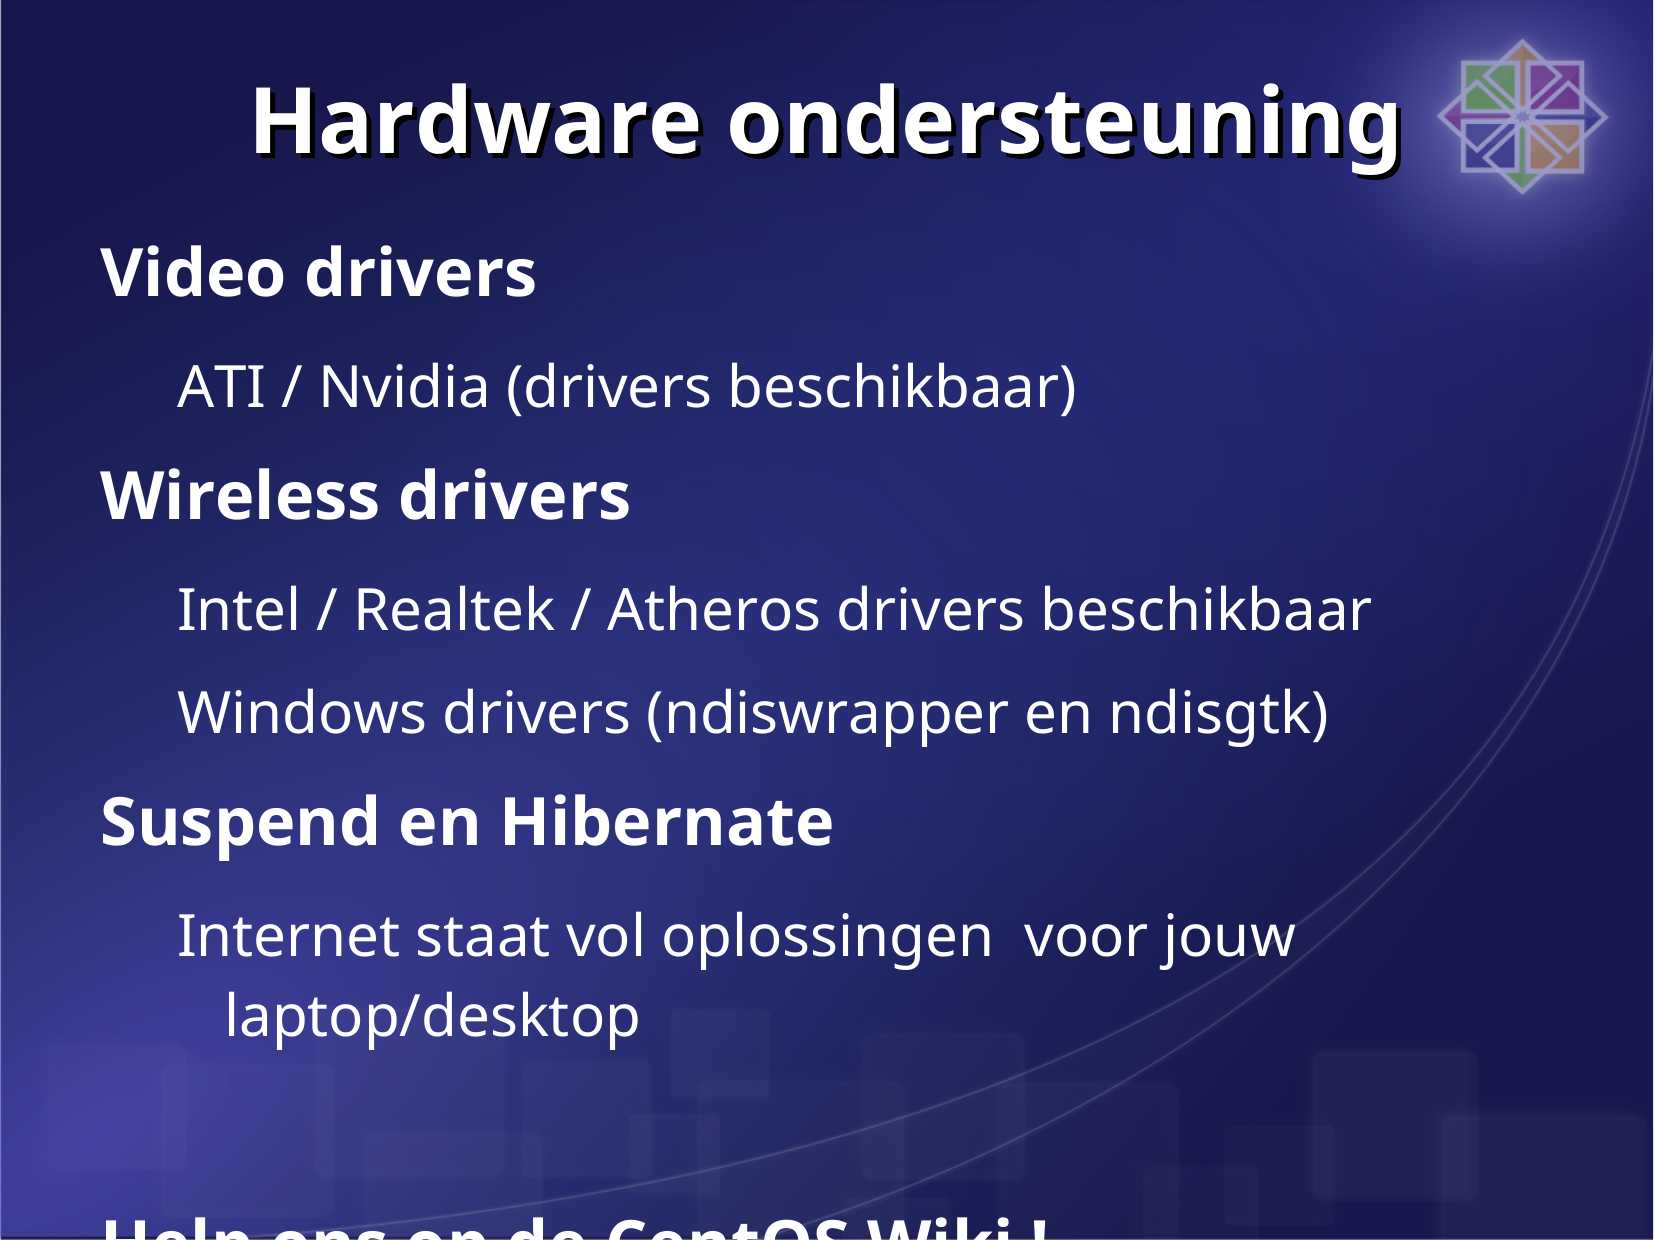

# Hardware ondersteuning
Video drivers
ATI / Nvidia (drivers beschikbaar)
Wireless drivers
Intel / Realtek / Atheros drivers beschikbaar
Windows drivers (ndiswrapper en ndisgtk)
Suspend en Hibernate
Internet staat vol oplossingen voor jouw laptop/desktop
Help ons op de CentOS Wiki !